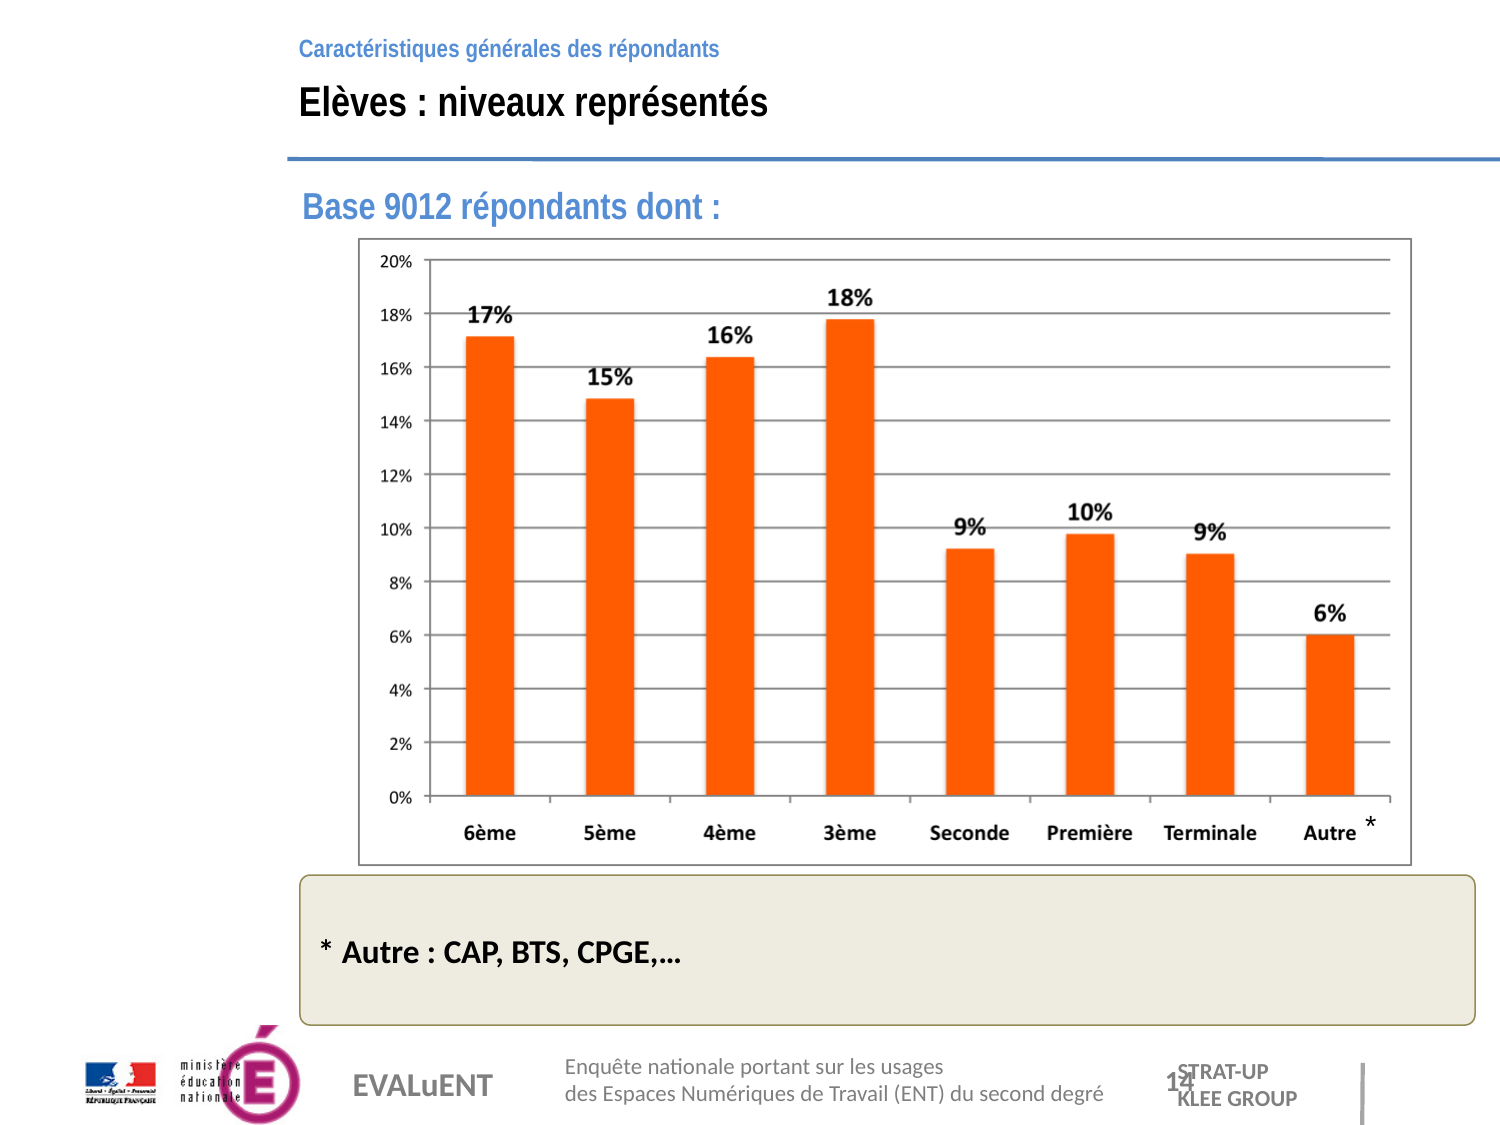

Caractéristiques générales des répondants
Elèves : niveaux représentés
Base 9012 répondants dont :
*
* Autre : CAP, BTS, CPGE,…